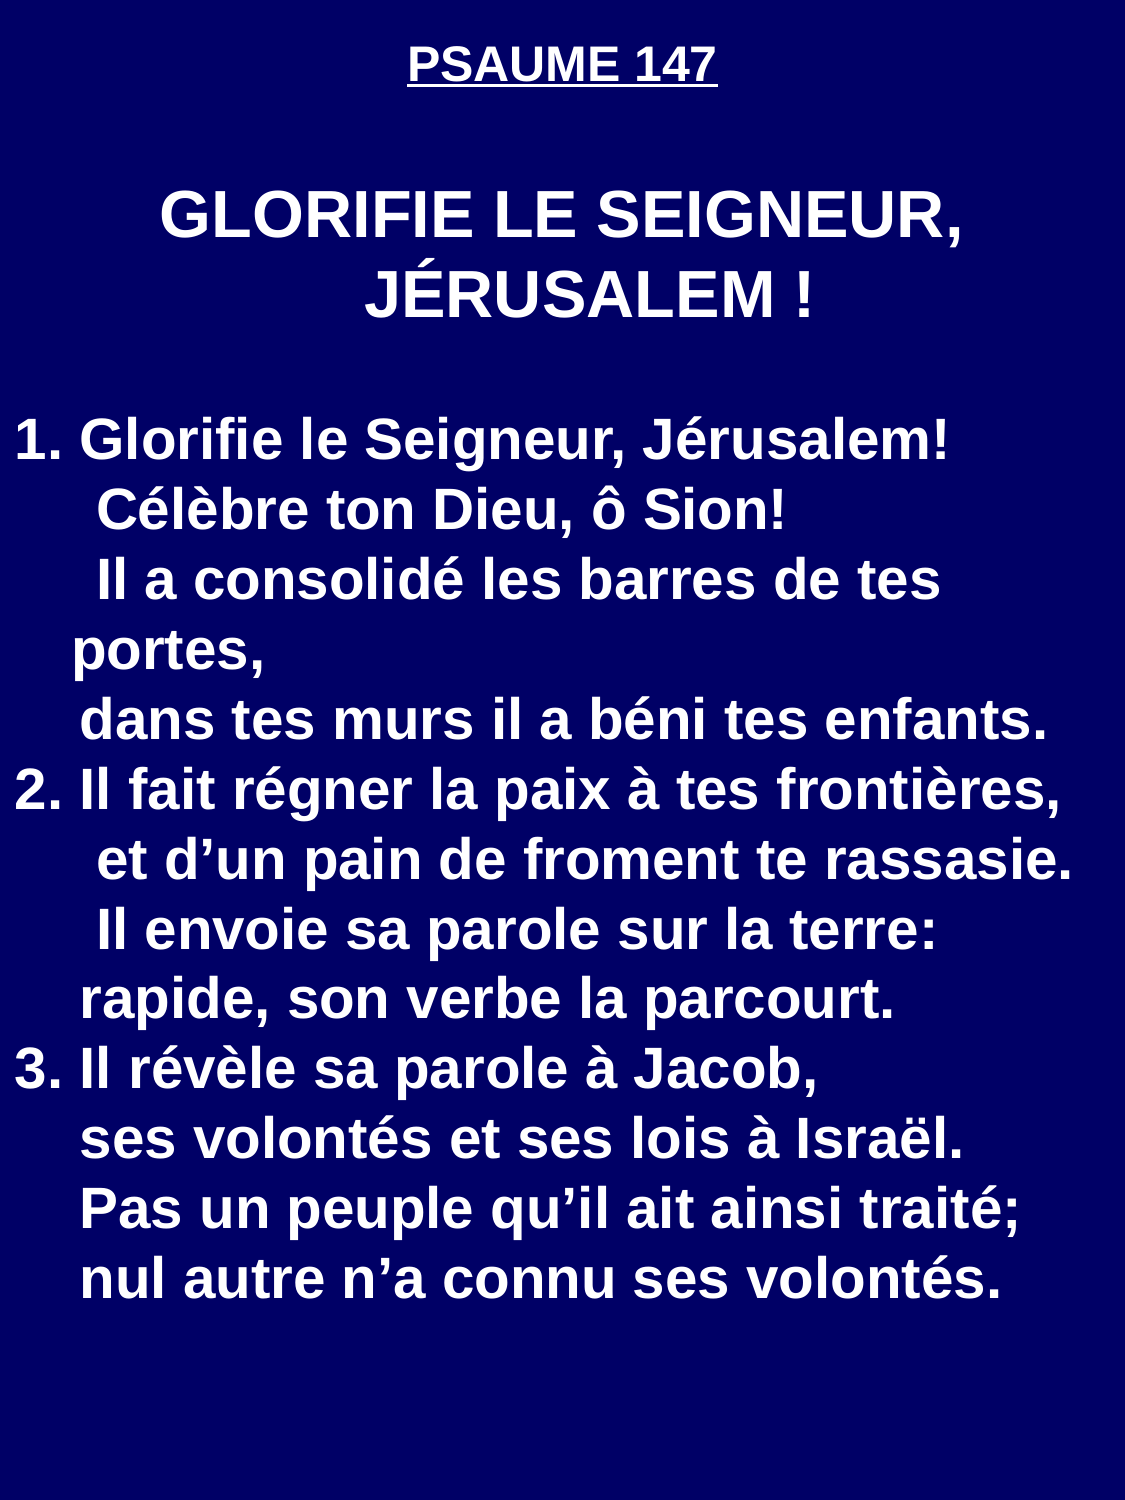

PSAUME 147
GLORIFIE LE SEIGNEUR, JÉRUSALEM !
1. Glorifie le Seigneur, Jérusalem!
 Célèbre ton Dieu, ô Sion!
 Il a consolidé les barres de tes portes,
 dans tes murs il a béni tes enfants.
2. Il fait régner la paix à tes frontières,
 et d’un pain de froment te rassasie.
 Il envoie sa parole sur la terre:
 rapide, son verbe la parcourt.
3. Il révèle sa parole à Jacob,
 ses volontés et ses lois à Israël.
 Pas un peuple qu’il ait ainsi traité;
 nul autre n’a connu ses volontés.